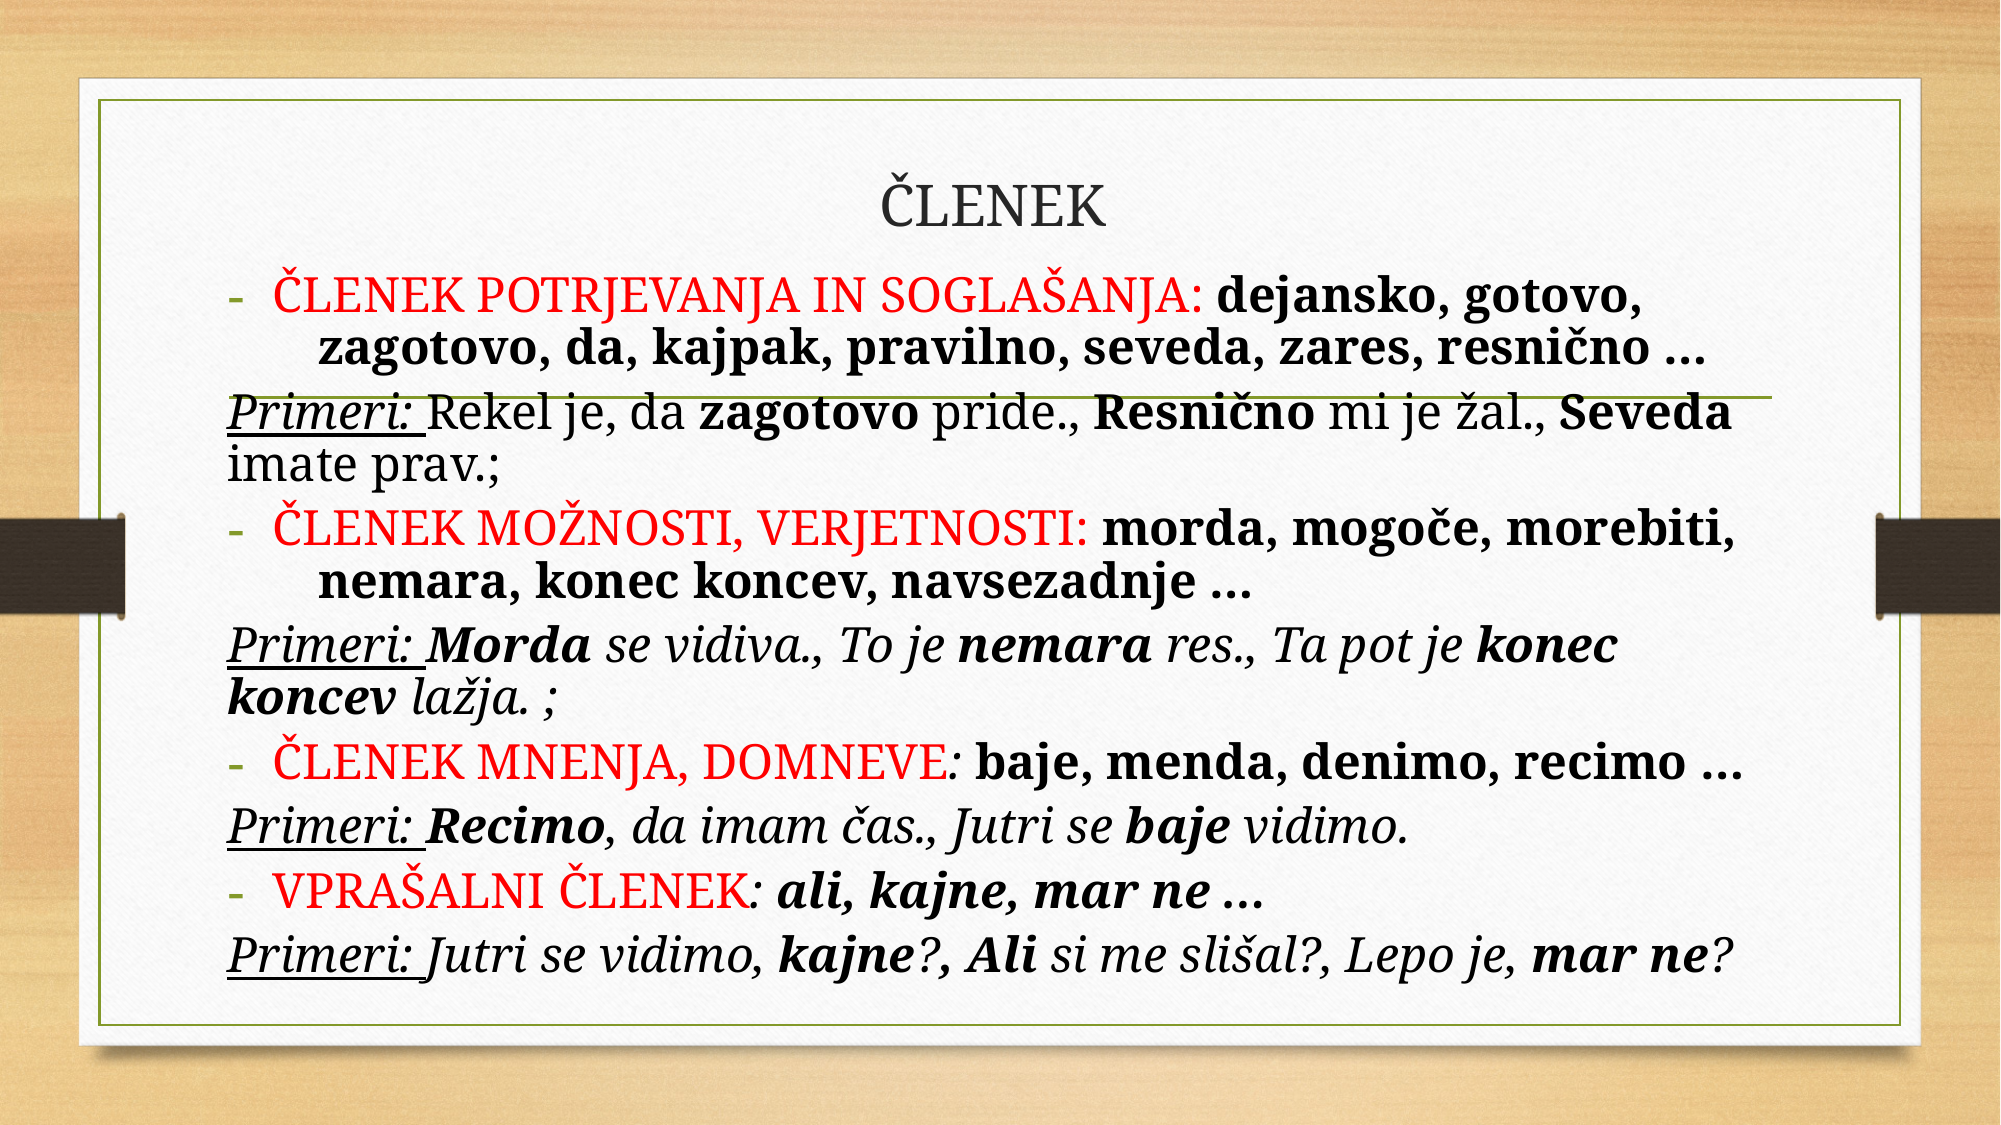

# ČLENEK
ČLENEK POTRJEVANJA IN SOGLAŠANJA: dejansko, gotovo, zagotovo, da, kajpak, pravilno, seveda, zares, resnično …
Primeri: Rekel je, da zagotovo pride., Resnično mi je žal., Seveda imate prav.;
ČLENEK MOŽNOSTI, VERJETNOSTI: morda, mogoče, morebiti, nemara, konec koncev, navsezadnje …
Primeri: Morda se vidiva., To je nemara res., Ta pot je konec koncev lažja. ;
ČLENEK MNENJA, DOMNEVE: baje, menda, denimo, recimo …
Primeri: Recimo, da imam čas., Jutri se baje vidimo.
VPRAŠALNI ČLENEK: ali, kajne, mar ne …
Primeri: Jutri se vidimo, kajne?, Ali si me slišal?, Lepo je, mar ne?